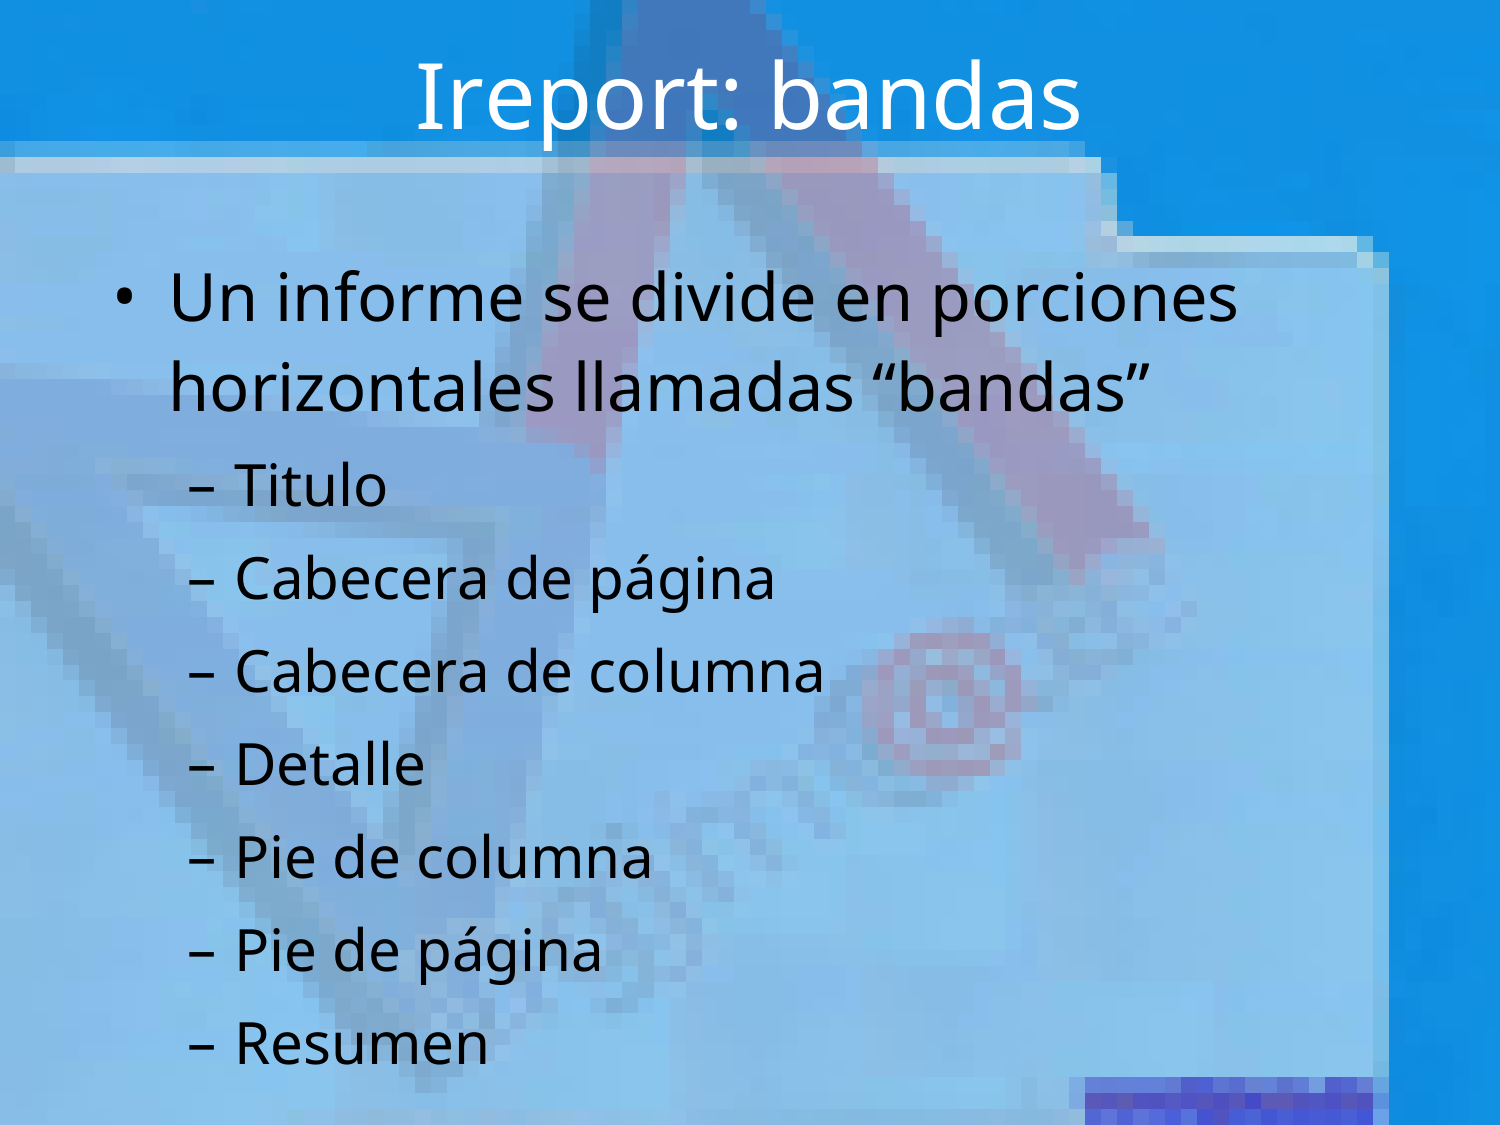

# Ireport: bandas
Un informe se divide en porciones horizontales llamadas “bandas”
Titulo
Cabecera de página
Cabecera de columna
Detalle
Pie de columna
Pie de página
Resumen